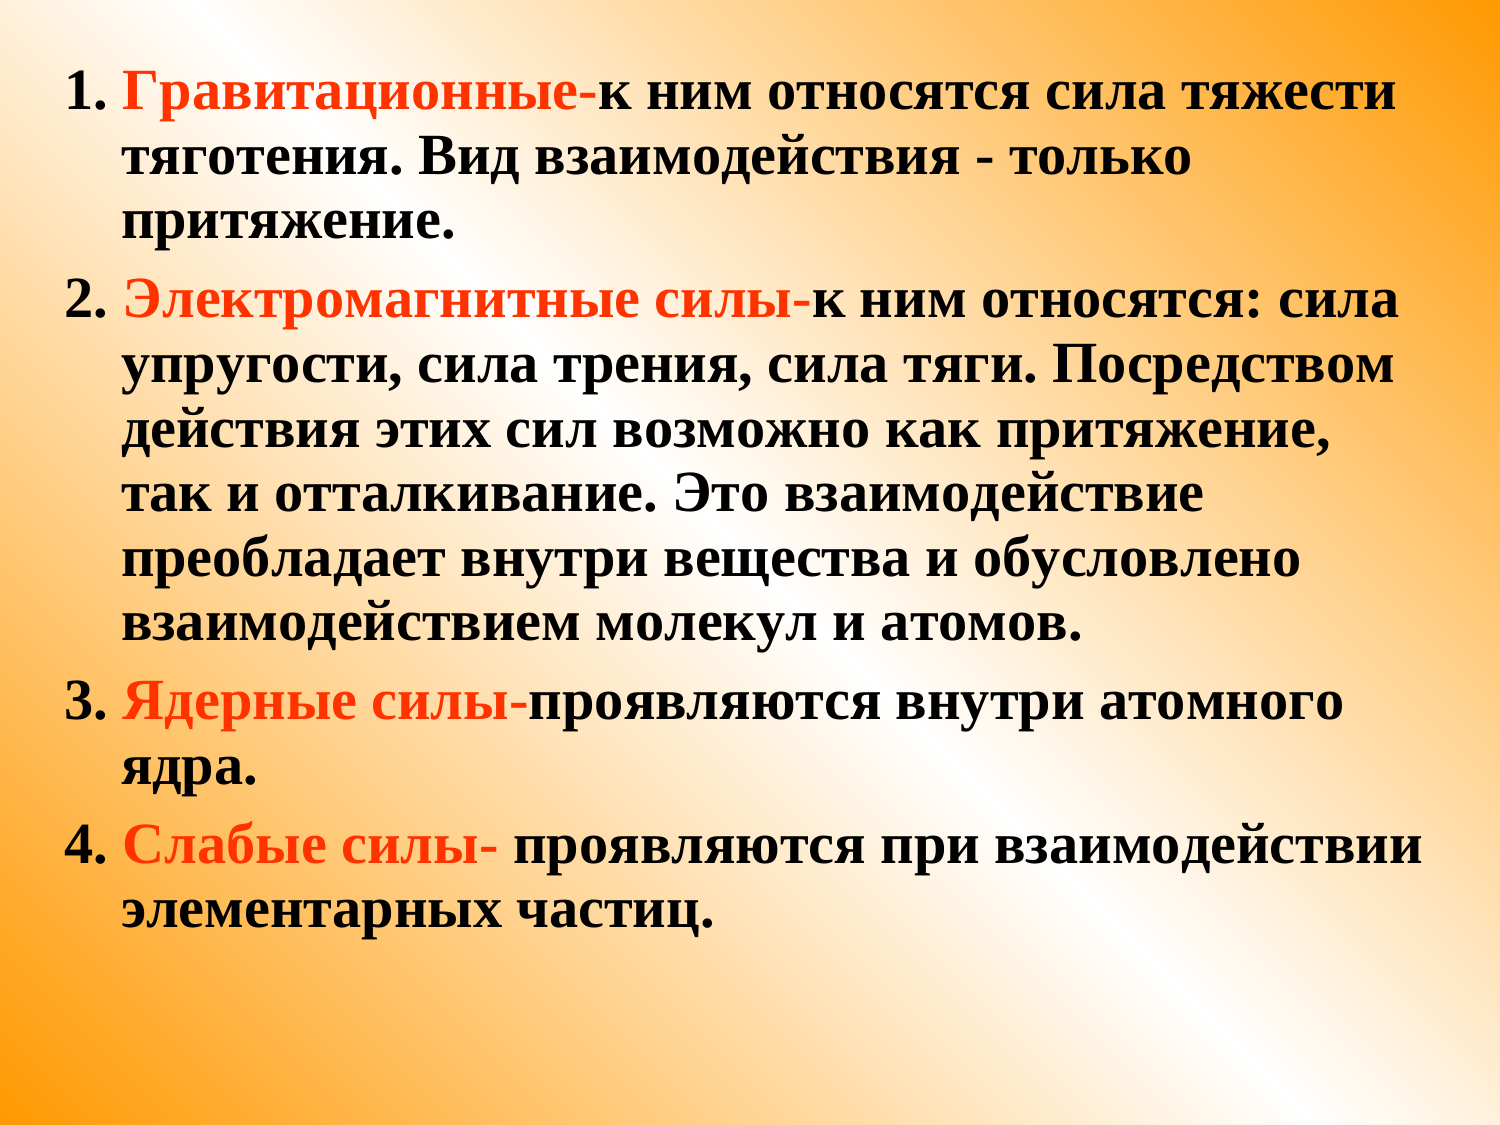

# 1. Гравитационные-к ним относятся сила тяжести тяготения. Вид взаимодействия - только притяжение.
2. Электромагнитные силы-к ним относятся: сила упругости, сила трения, сила тяги. Посредством действия этих сил возможно как притяжение, так и отталкивание. Это взаимодействие преобладает внутри вещества и обусловлено взаимодействием молекул и атомов.
3. Ядерные силы-проявляются внутри атомного ядра.
4. Слабые силы- проявляются при взаимодействии элементарных частиц.